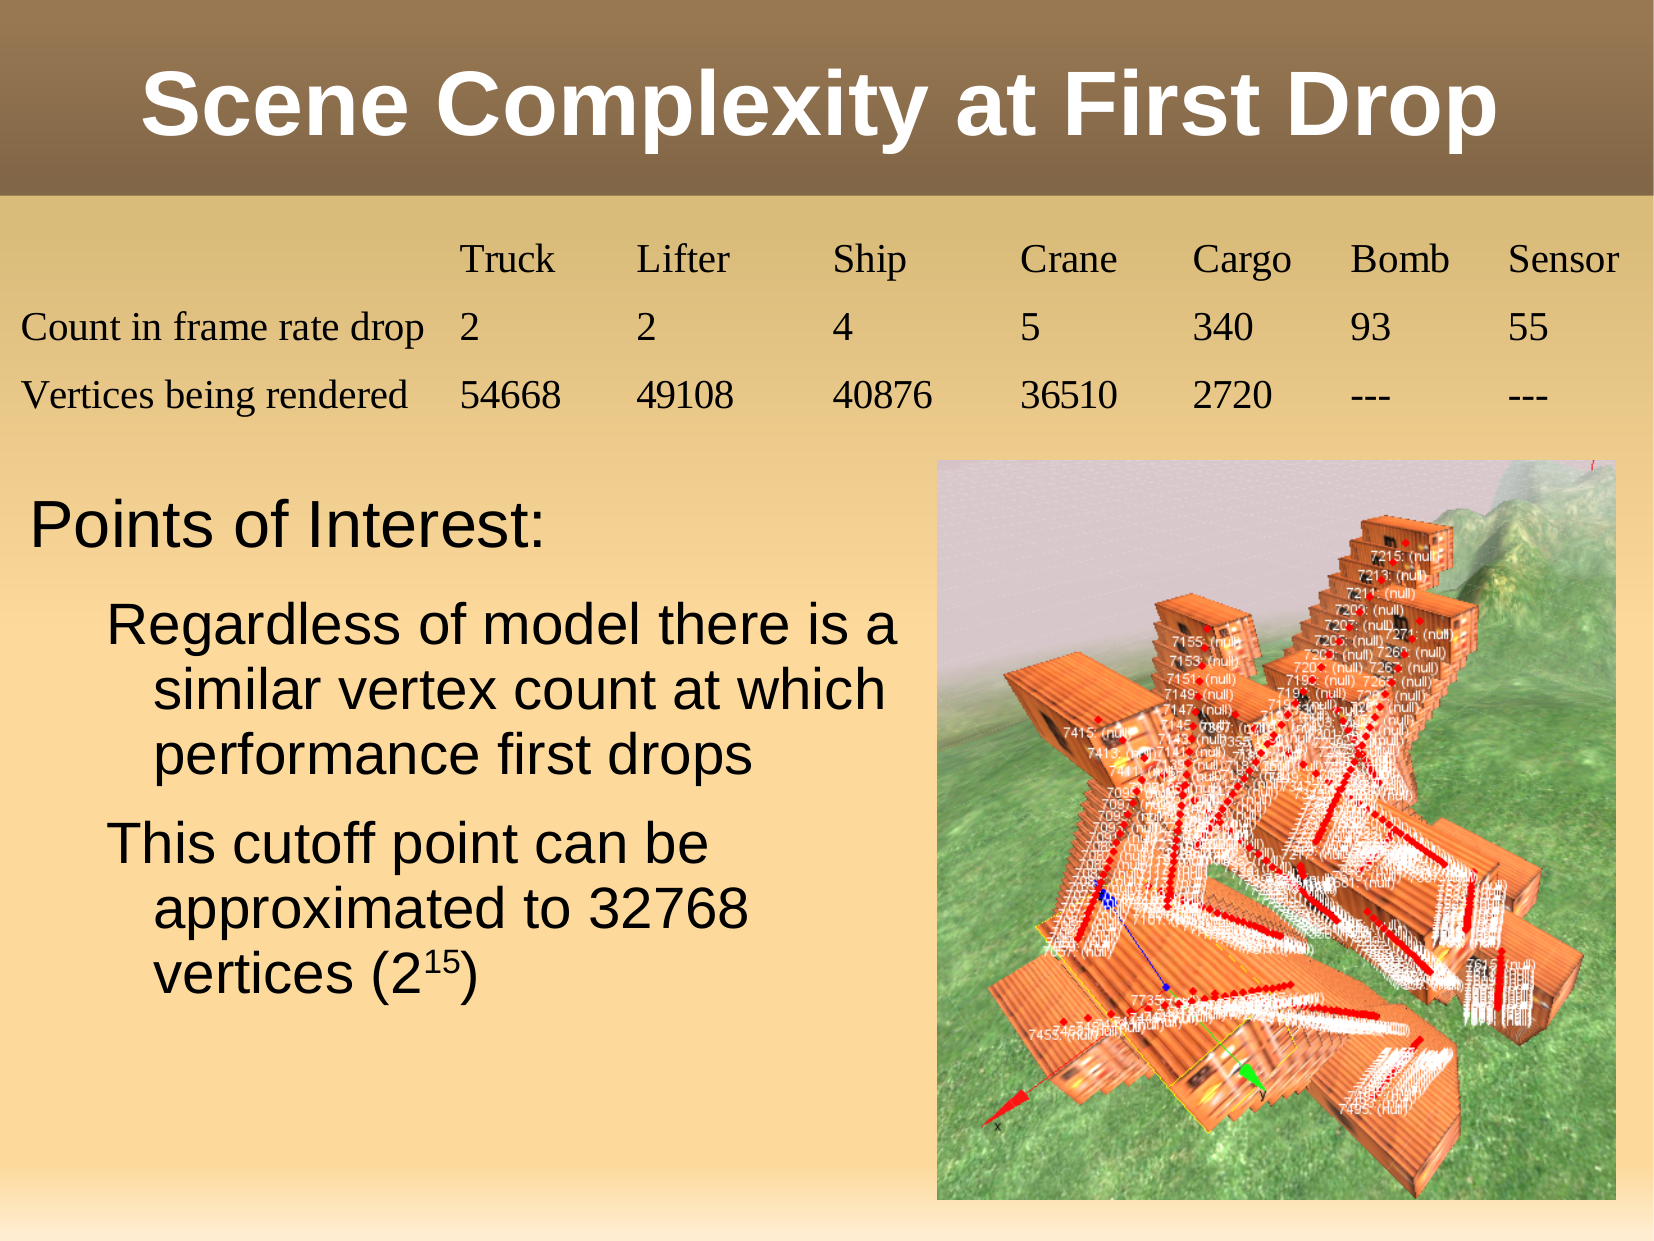

# Scene Complexity at First Drop
Points of Interest:
Regardless of model there is a similar vertex count at which performance first drops
This cutoff point can be approximated to 32768 vertices (215)